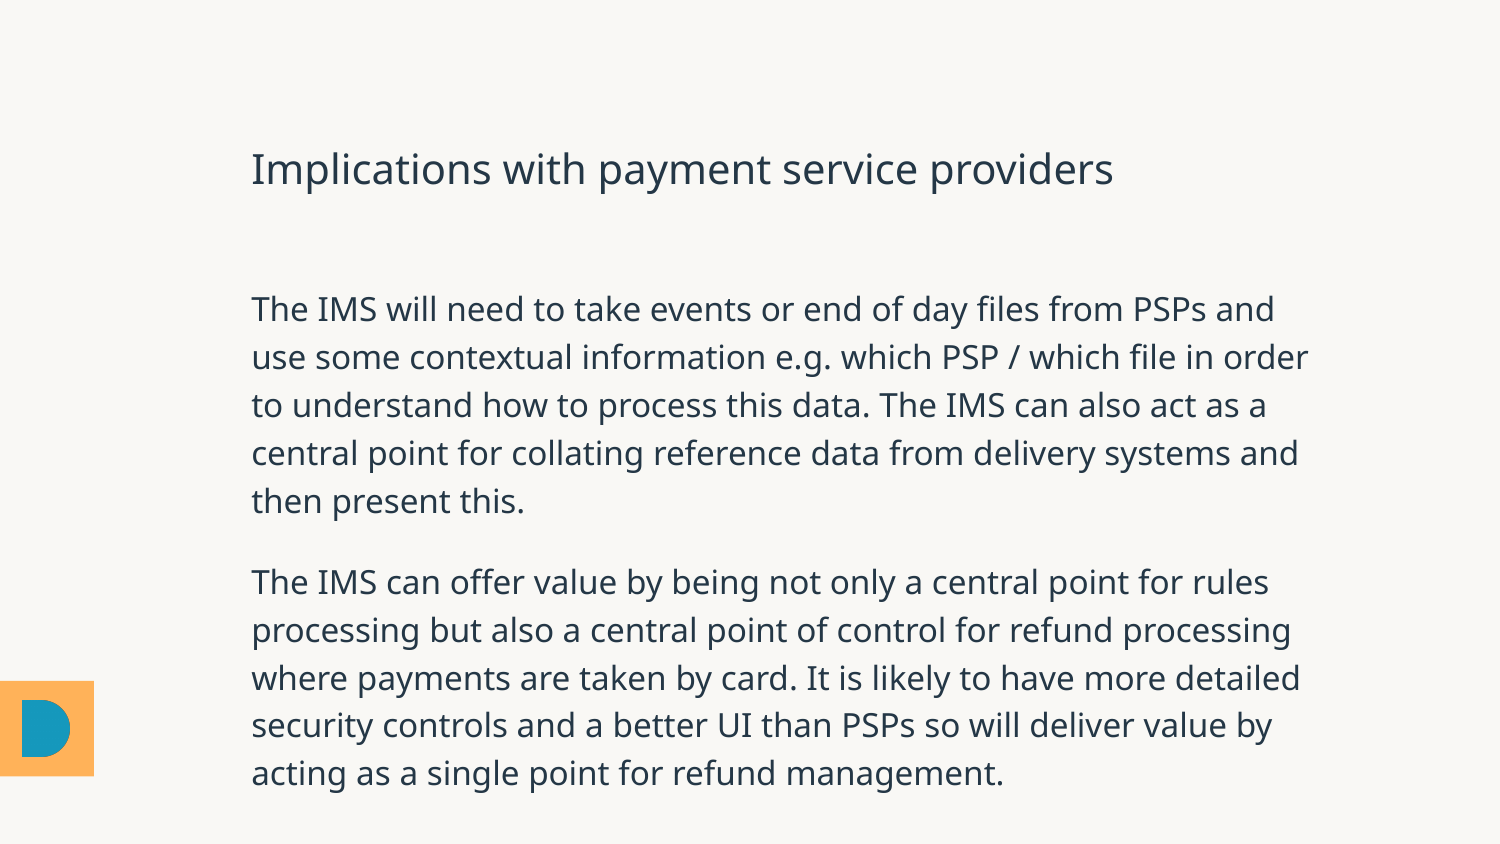

# Implications with payment service providers
The IMS will need to take events or end of day files from PSPs and use some contextual information e.g. which PSP / which file in order to understand how to process this data. The IMS can also act as a central point for collating reference data from delivery systems and then present this.
The IMS can offer value by being not only a central point for rules processing but also a central point of control for refund processing where payments are taken by card. It is likely to have more detailed security controls and a better UI than PSPs so will deliver value by acting as a single point for refund management.